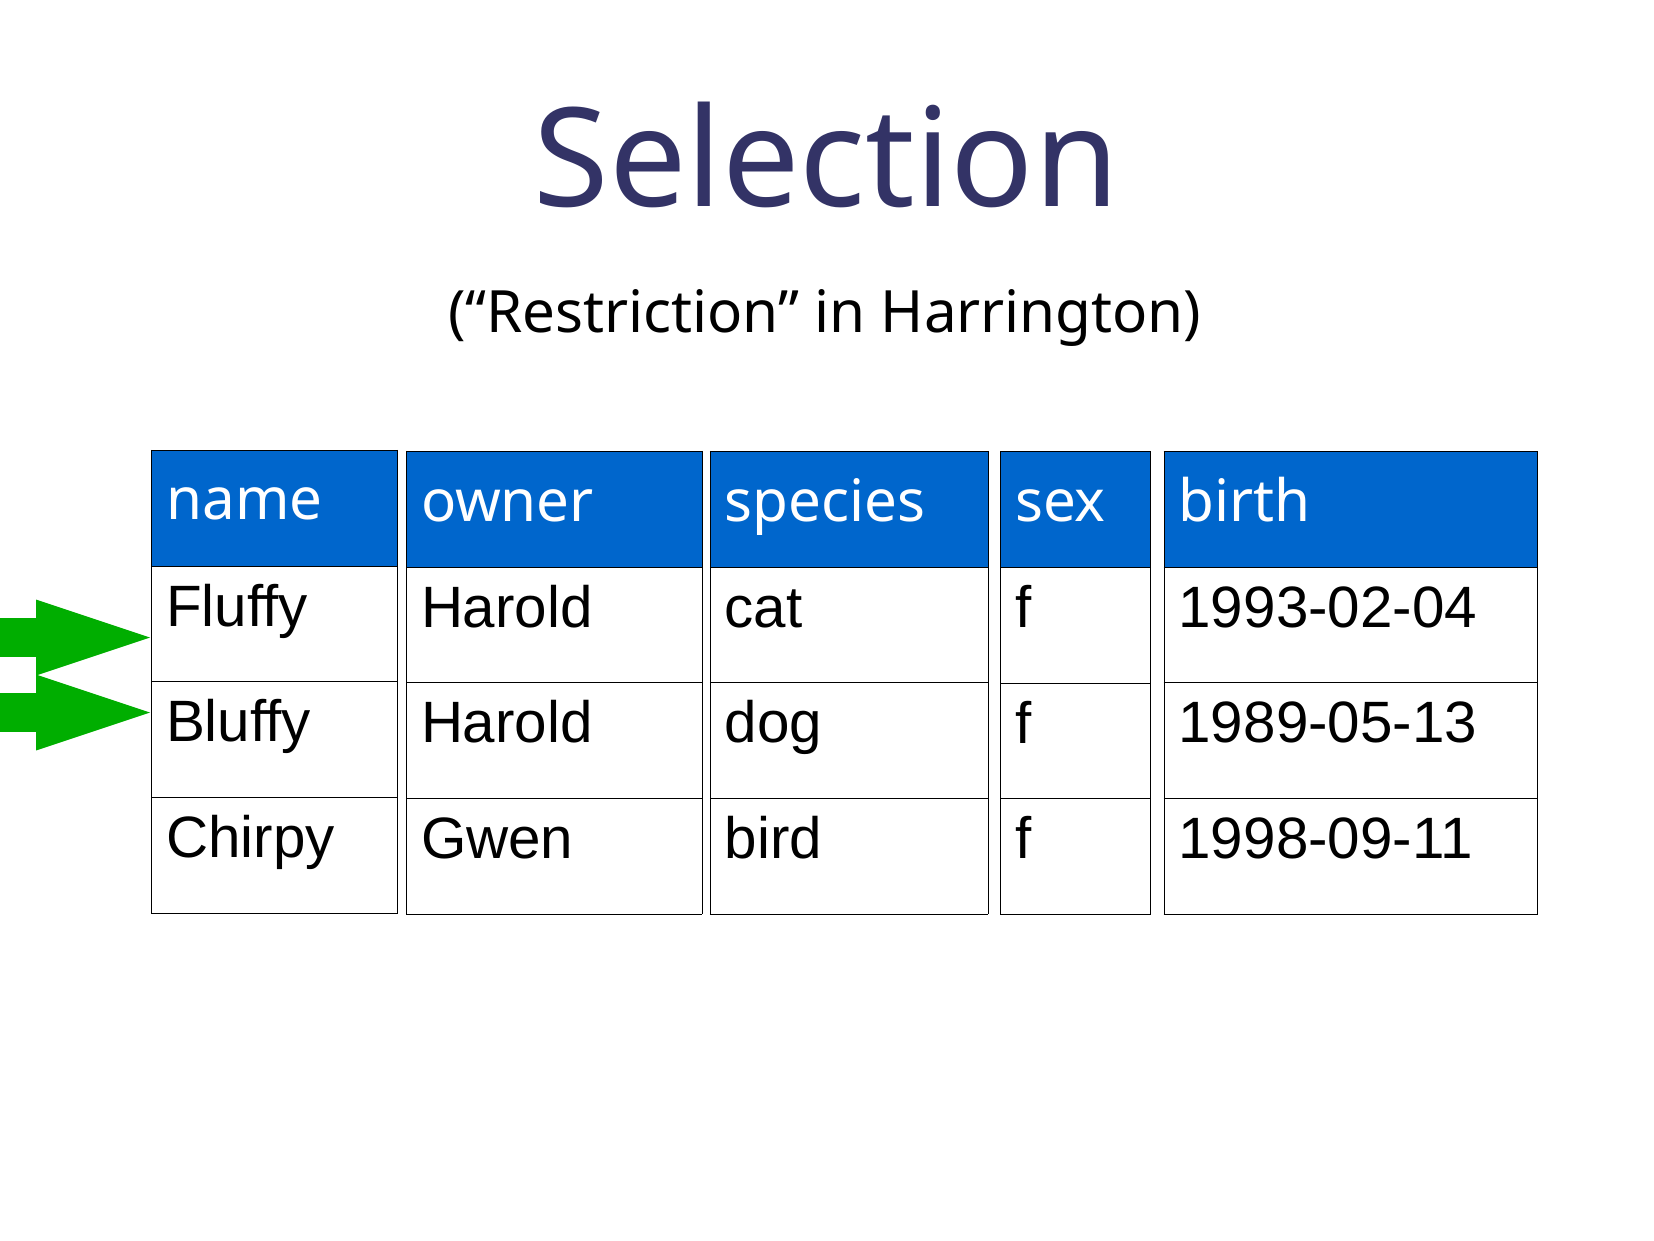

# Selection
(“Restriction” in Harrington)
| name |
| --- |
| Fluffy |
| Bluffy |
| Chirpy |
| owner |
| --- |
| Harold |
| Harold |
| Gwen |
| species |
| --- |
| cat |
| dog |
| bird |
| birth |
| --- |
| 1993-02-04 |
| 1989-05-13 |
| 1998-09-11 |
| sex |
| --- |
| f |
| f |
| f |